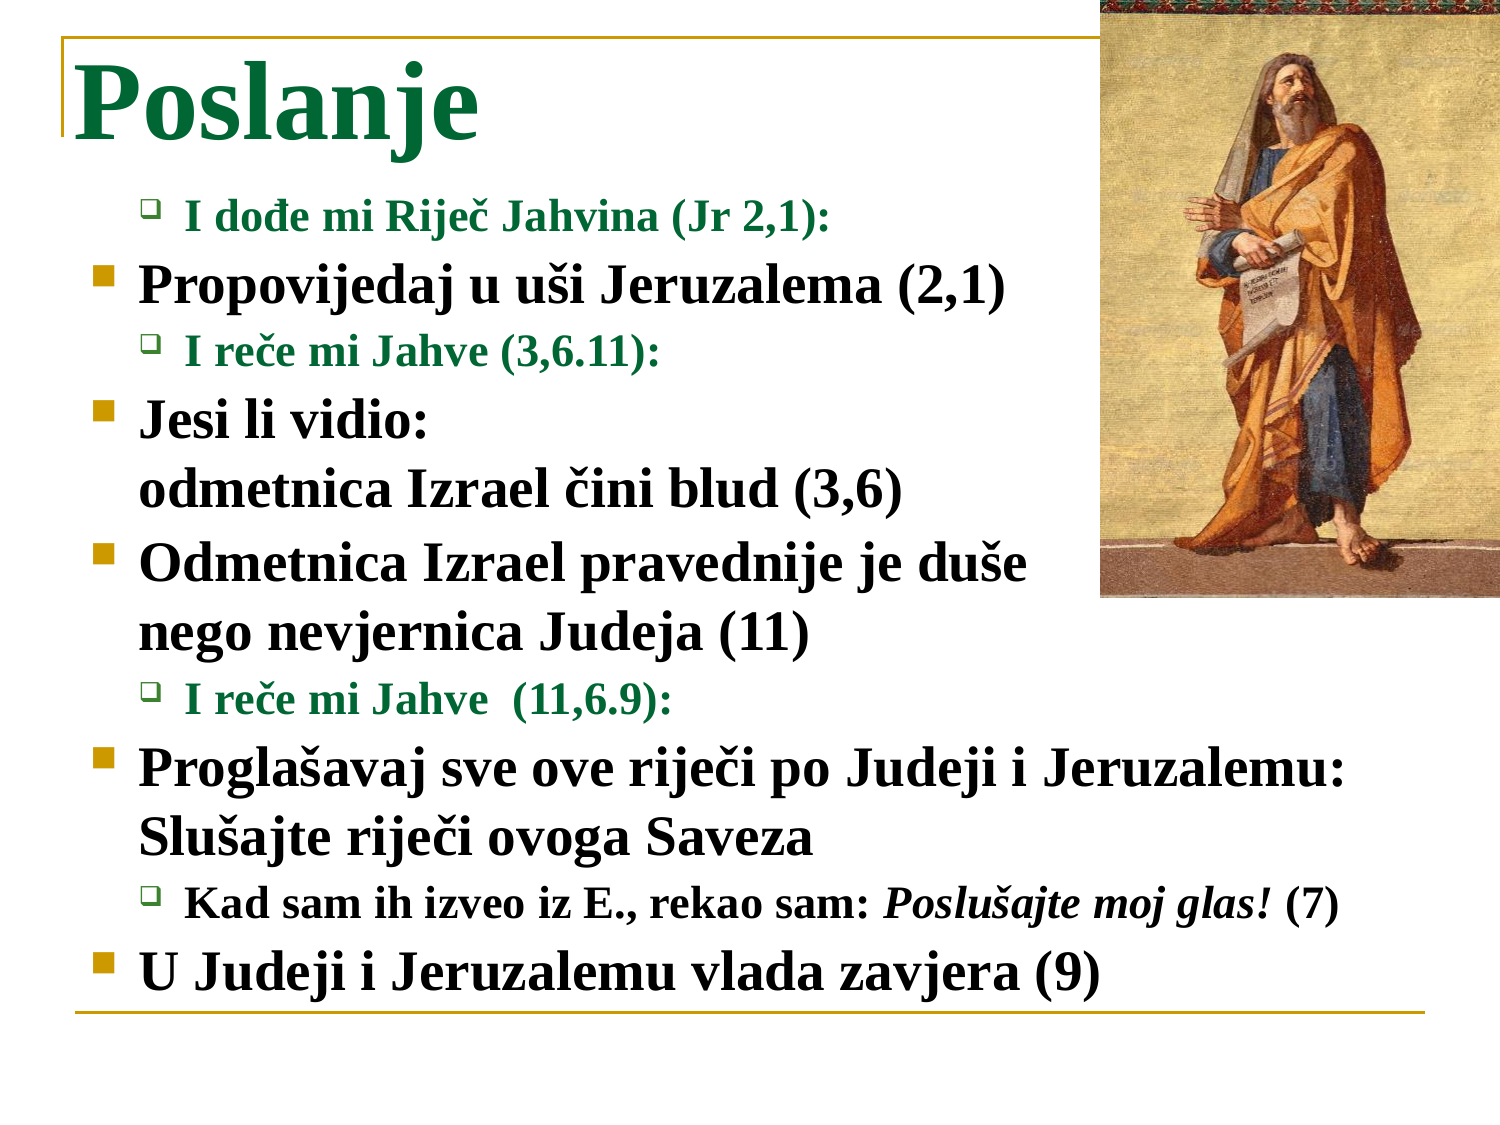

# Poslanje
I dođe mi Riječ Jahvina (Jr 2,1):
Propovijedaj u uši Jeruzalema (2,1)
I reče mi Jahve (3,6.11):
Jesi li vidio:
odmetnica Izrael čini blud (3,6)
Odmetnica Izrael pravednije je duše
nego nevjernica Judeja (11)
I reče mi Jahve (11,6.9):
Proglašavaj sve ove riječi po Judeji i Jeruzalemu: Slušajte riječi ovoga Saveza
Kad sam ih izveo iz E., rekao sam: Poslušajte moj glas! (7)
U Judeji i Jeruzalemu vlada zavjera (9)